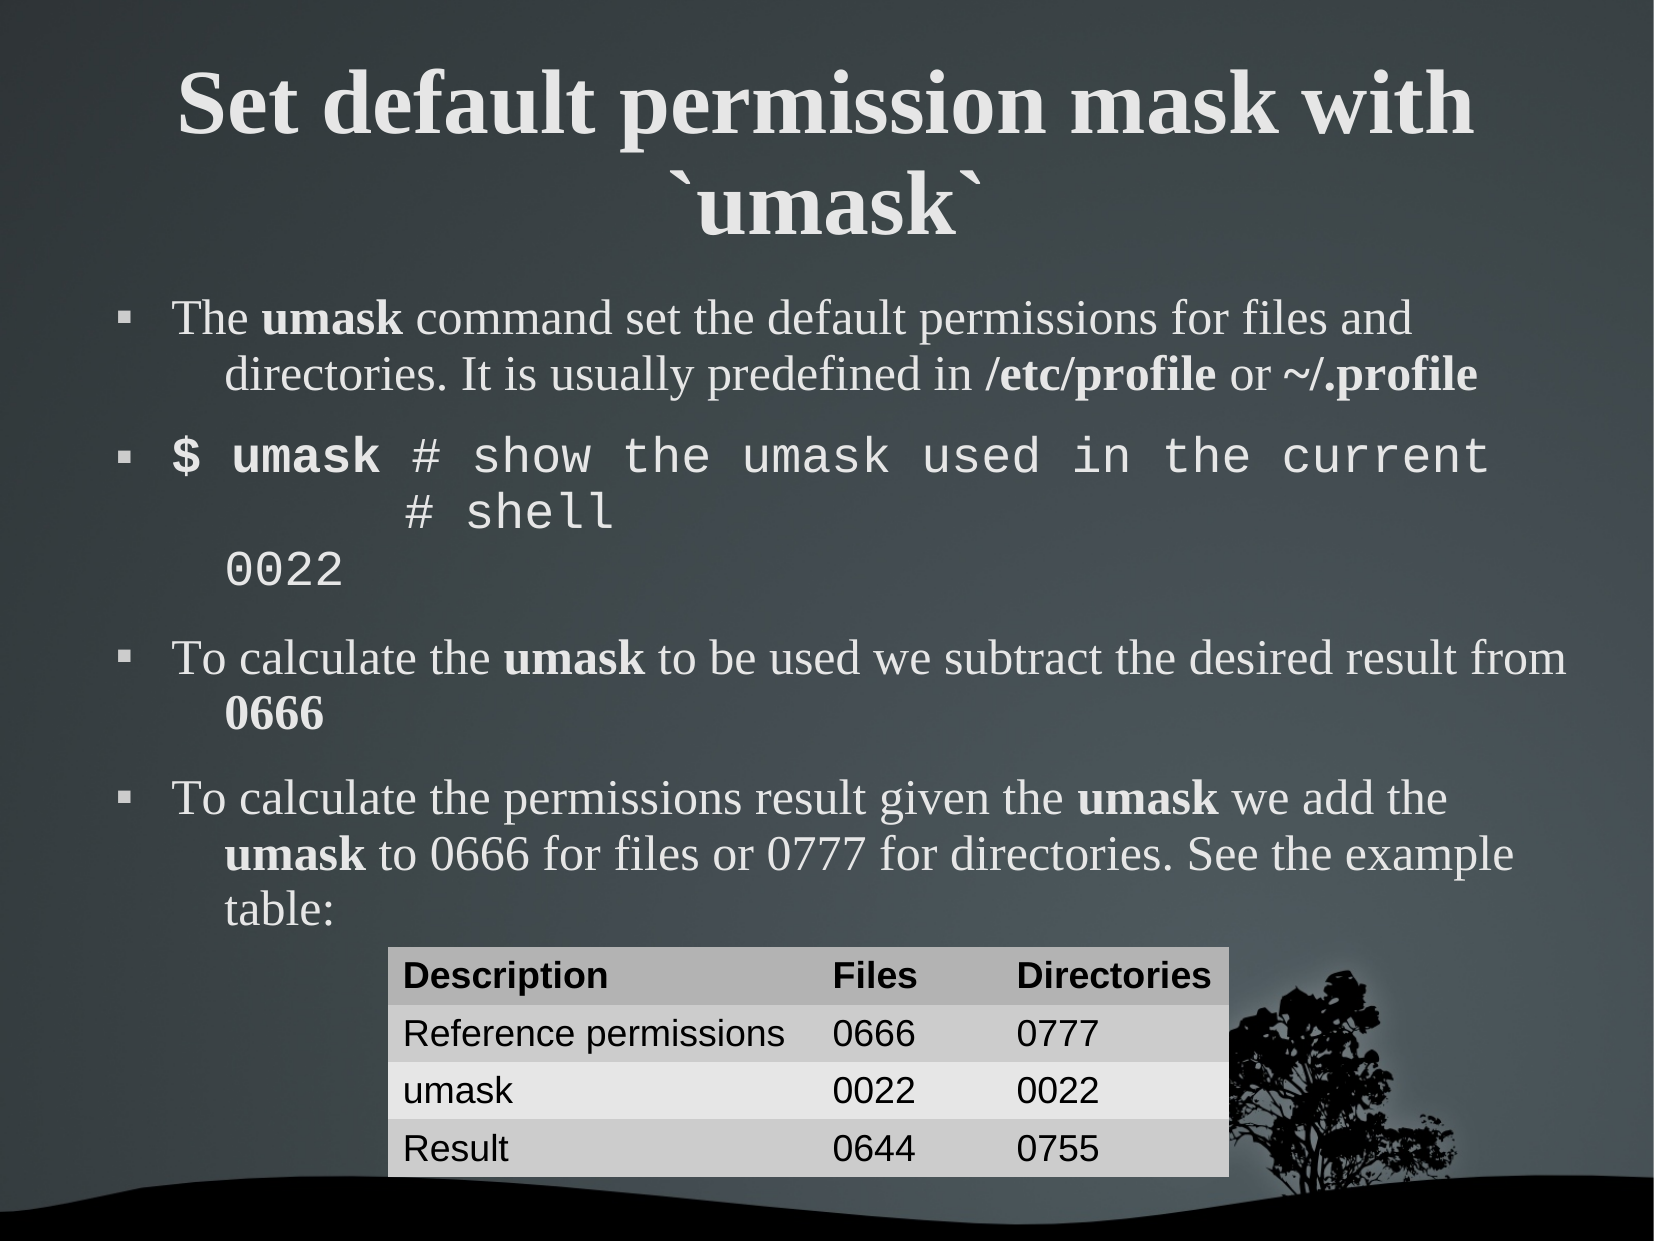

# Set default permission mask with `umask`
The umask command set the default permissions for files and directories. It is usually predefined in /etc/profile or ~/.profile
$ umask # show the umask used in the current # shell
0022
To calculate the umask to be used we subtract the desired result from 0666
To calculate the permissions result given the umask we add the umask to 0666 for files or 0777 for directories. See the example table:
| Description | Files | Directories |
| --- | --- | --- |
| Reference permissions | 0666 | 0777 |
| umask | 0022 | 0022 |
| Result | 0644 | 0755 |